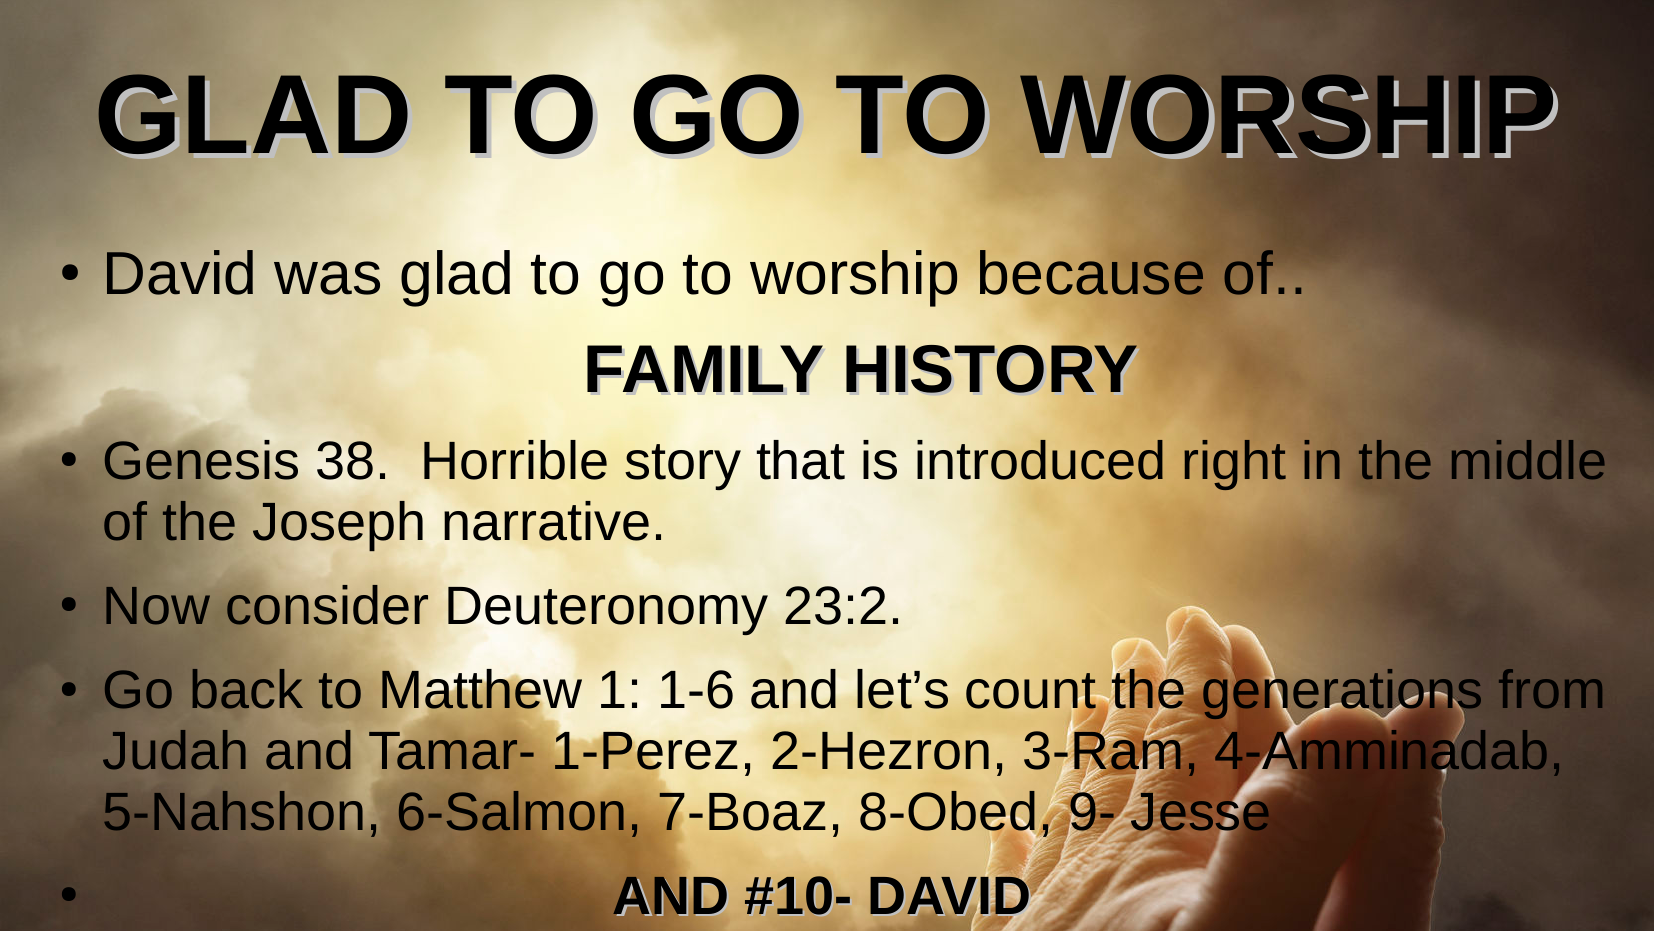

# GLAD TO GO TO WORSHIP
David was glad to go to worship because of..
FAMILY HISTORY
Genesis 38. Horrible story that is introduced right in the middle of the Joseph narrative.
Now consider Deuteronomy 23:2.
Go back to Matthew 1: 1-6 and let’s count the generations from Judah and Tamar- 1-Perez, 2-Hezron, 3-Ram, 4-Amminadab, 5-Nahshon, 6-Salmon, 7-Boaz, 8-Obed, 9- Jesse
 AND #10- DAVID